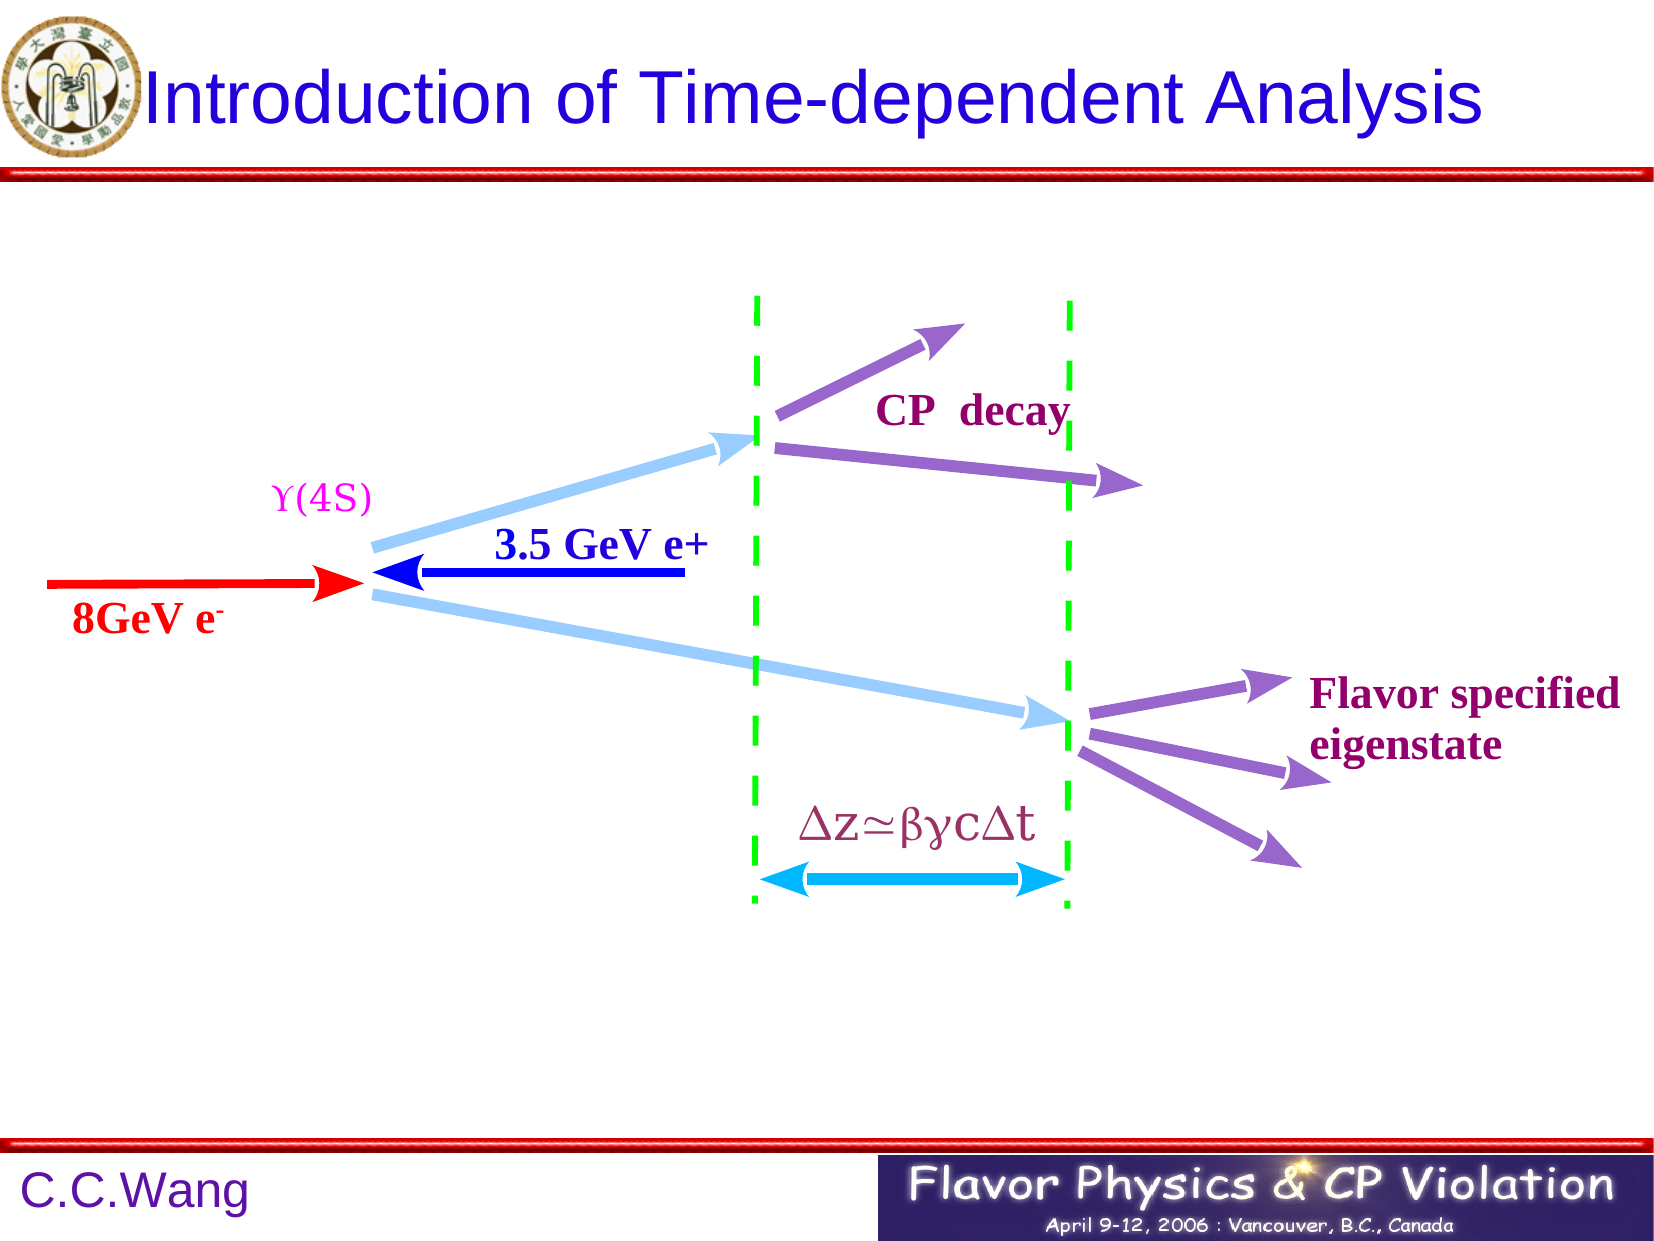

# Introduction of Time-dependent Analysis
z≃ct
CP decay
Flavor specified
eigenstate
(4S)
3.5 GeV e+
8GeV e-